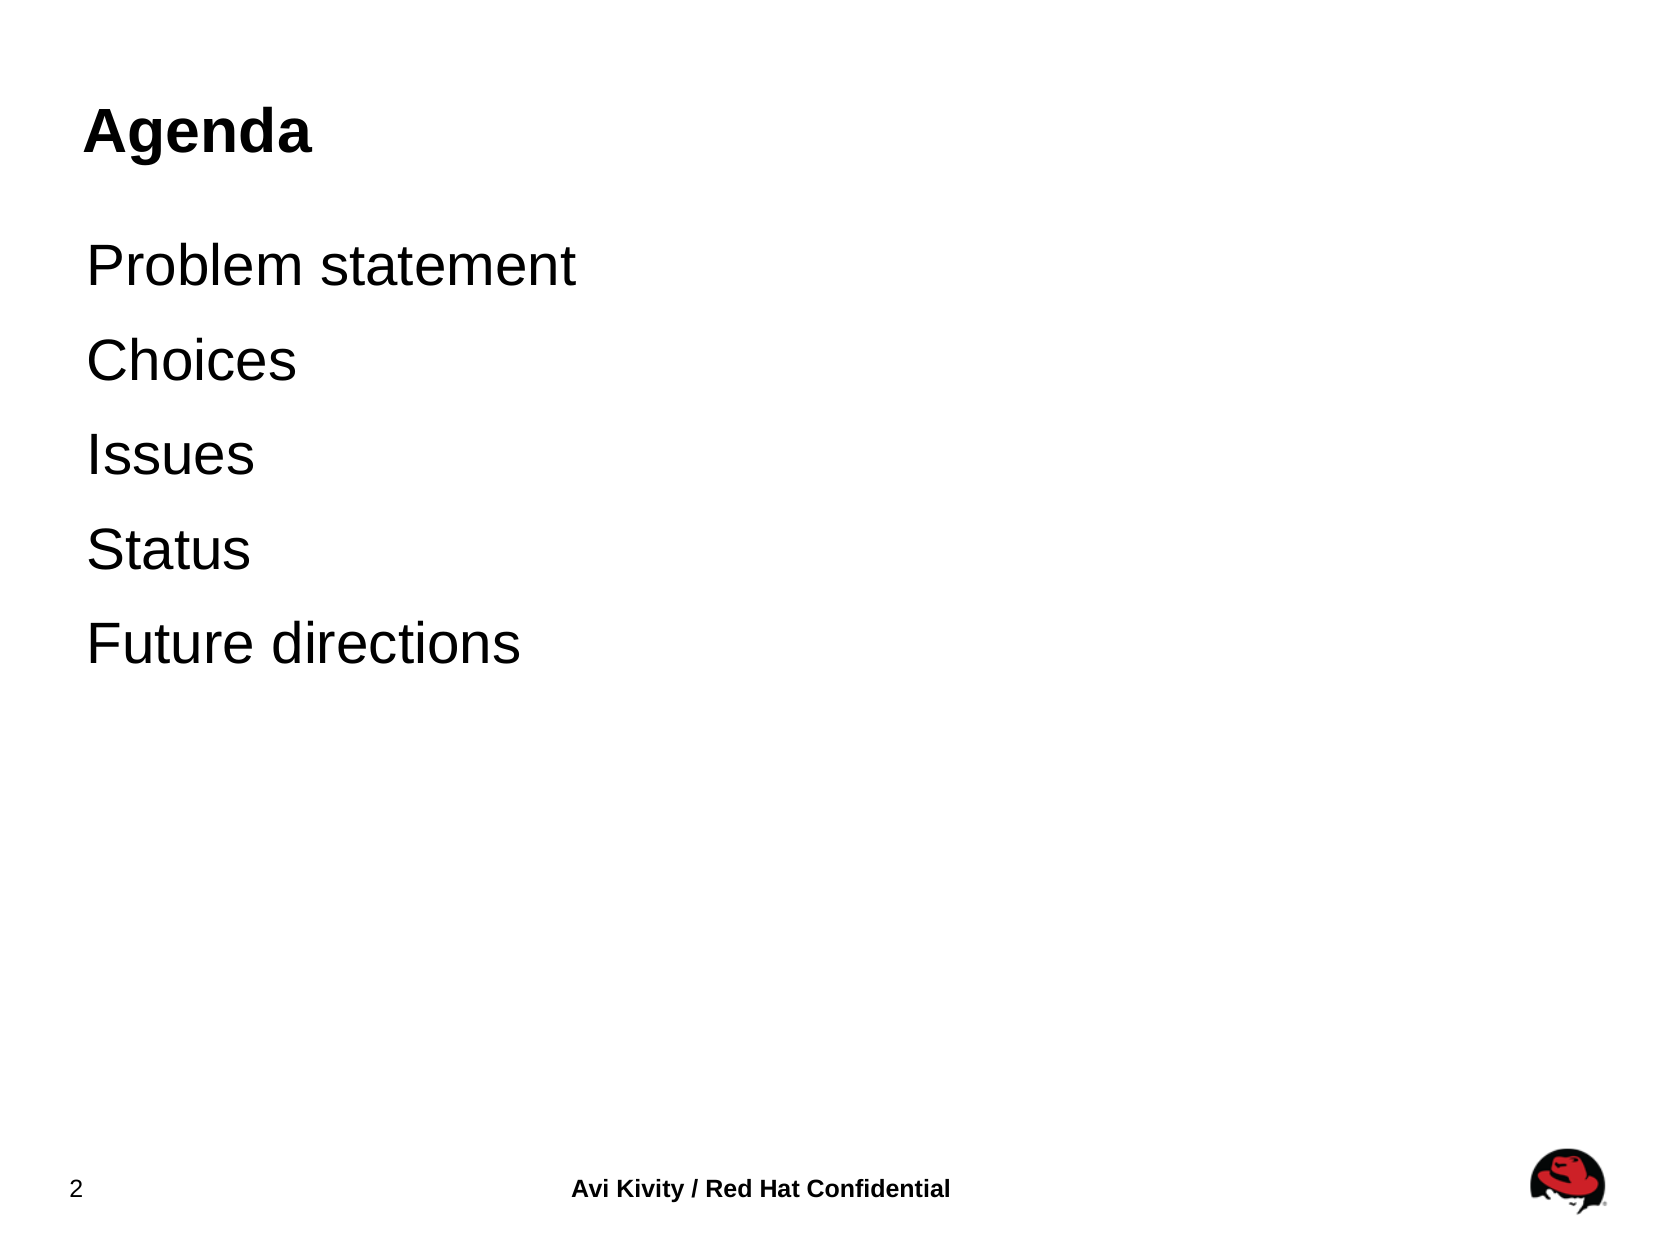

# Agenda
Problem statement
Choices
Issues
Status
Future directions